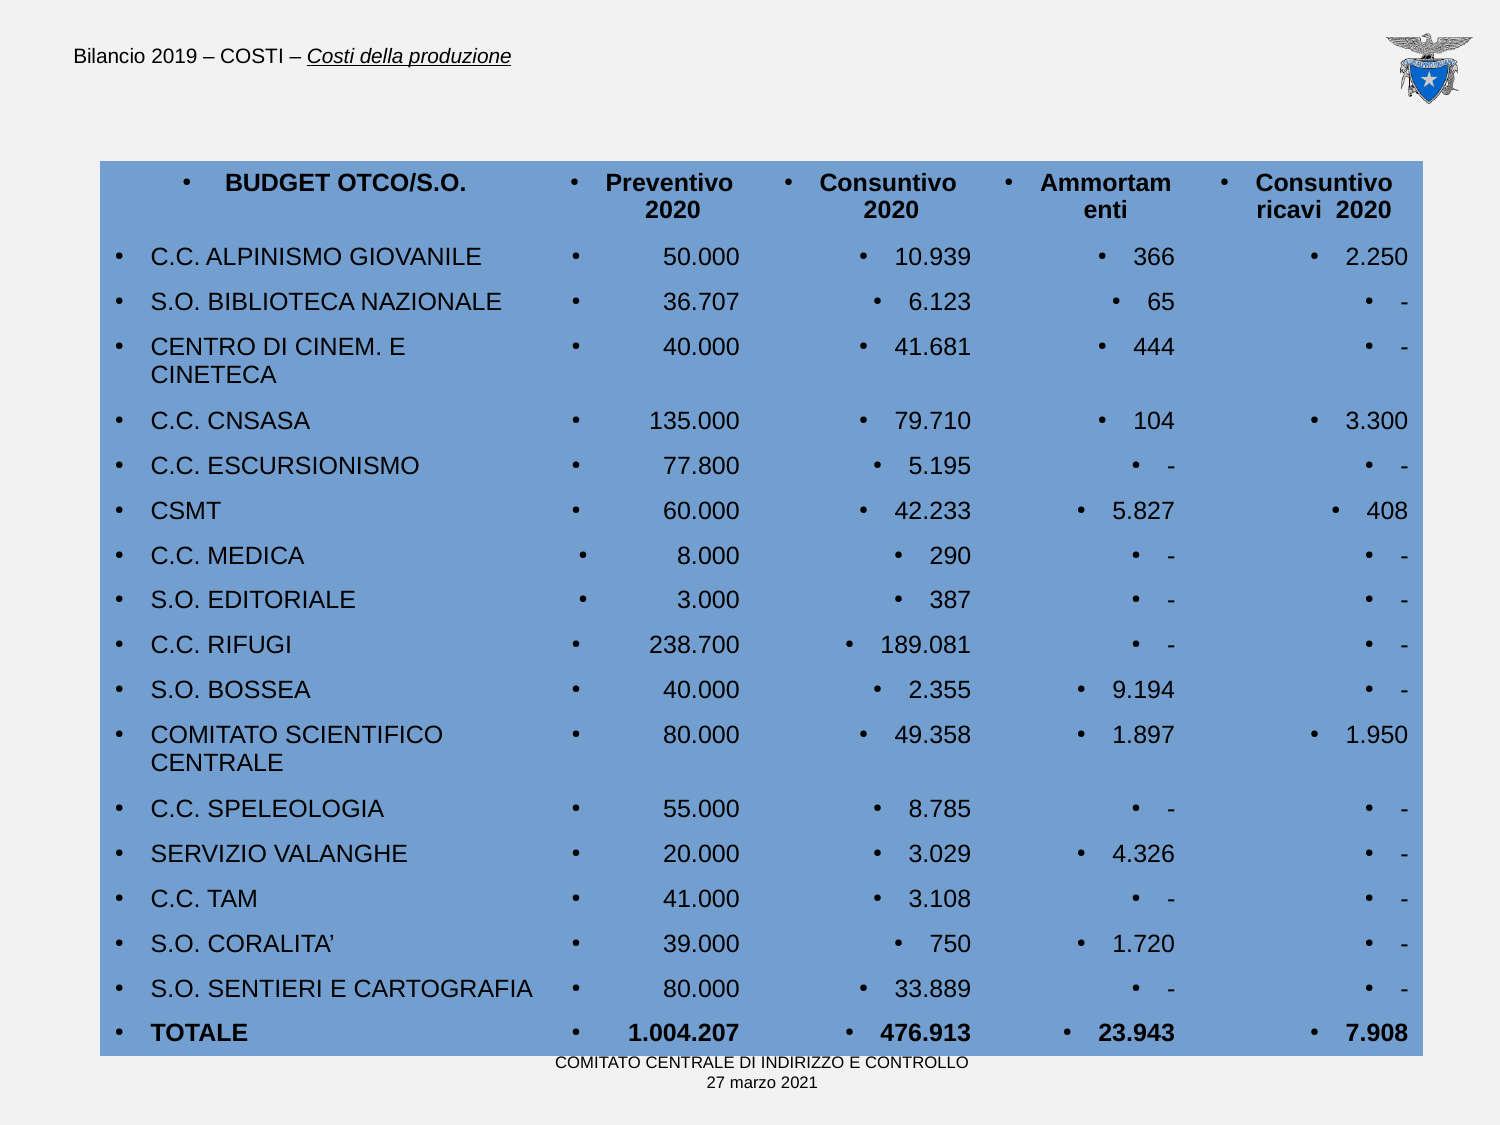

Bilancio 2019 – COSTI – Costi della produzione
| BUDGET OTCO/S.O. | Preventivo 2020 | Consuntivo 2020 | Ammortamenti | Consuntivo ricavi 2020 |
| --- | --- | --- | --- | --- |
| C.C. ALPINISMO GIOVANILE | 50.000 | 10.939 | 366 | 2.250 |
| S.O. BIBLIOTECA NAZIONALE | 36.707 | 6.123 | 65 | - |
| CENTRO DI CINEM. E CINETECA | 40.000 | 41.681 | 444 | - |
| C.C. CNSASA | 135.000 | 79.710 | 104 | 3.300 |
| C.C. ESCURSIONISMO | 77.800 | 5.195 | - | - |
| CSMT | 60.000 | 42.233 | 5.827 | 408 |
| C.C. MEDICA | 8.000 | 290 | - | - |
| S.O. EDITORIALE | 3.000 | 387 | - | - |
| C.C. RIFUGI | 238.700 | 189.081 | - | - |
| S.O. BOSSEA | 40.000 | 2.355 | 9.194 | - |
| COMITATO SCIENTIFICO CENTRALE | 80.000 | 49.358 | 1.897 | 1.950 |
| C.C. SPELEOLOGIA | 55.000 | 8.785 | - | - |
| SERVIZIO VALANGHE | 20.000 | 3.029 | 4.326 | - |
| C.C. TAM | 41.000 | 3.108 | - | - |
| S.O. CORALITA’ | 39.000 | 750 | 1.720 | - |
| S.O. SENTIERI E CARTOGRAFIA | 80.000 | 33.889 | - | - |
| TOTALE | 1.004.207 | 476.913 | 23.943 | 7.908 |
COMITATO CENTRALE DI INDIRIZZO E CONTROLLO
27 marzo 2021